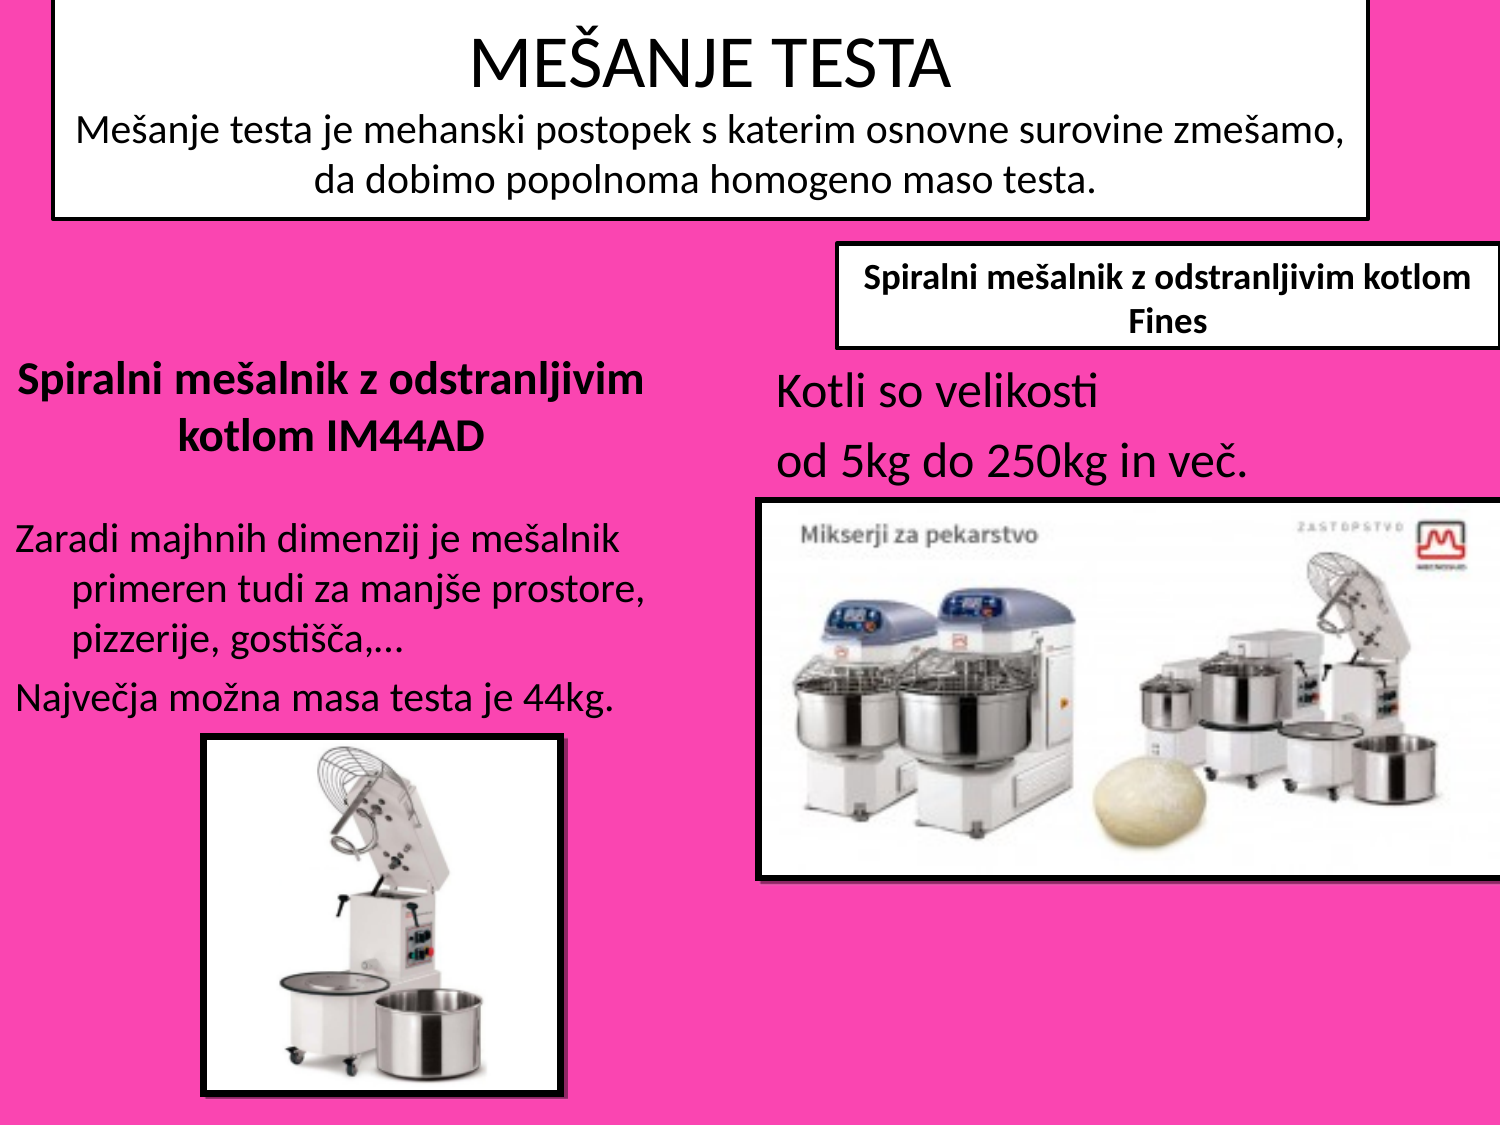

# MEŠANJE TESTA Mešanje testa je mehanski postopek s katerim osnovne surovine zmešamo, da dobimo popolnoma homogeno maso testa.
Spiralni mešalnik z odstranljivim kotlom Fines
Spiralni mešalnik z odstranljivim kotlom IM44AD
Kotli so velikosti
od 5kg do 250kg in več.
Zaradi majhnih dimenzij je mešalnik primeren tudi za manjše prostore, pizzerije, gostišča,…
Največja možna masa testa je 44kg.